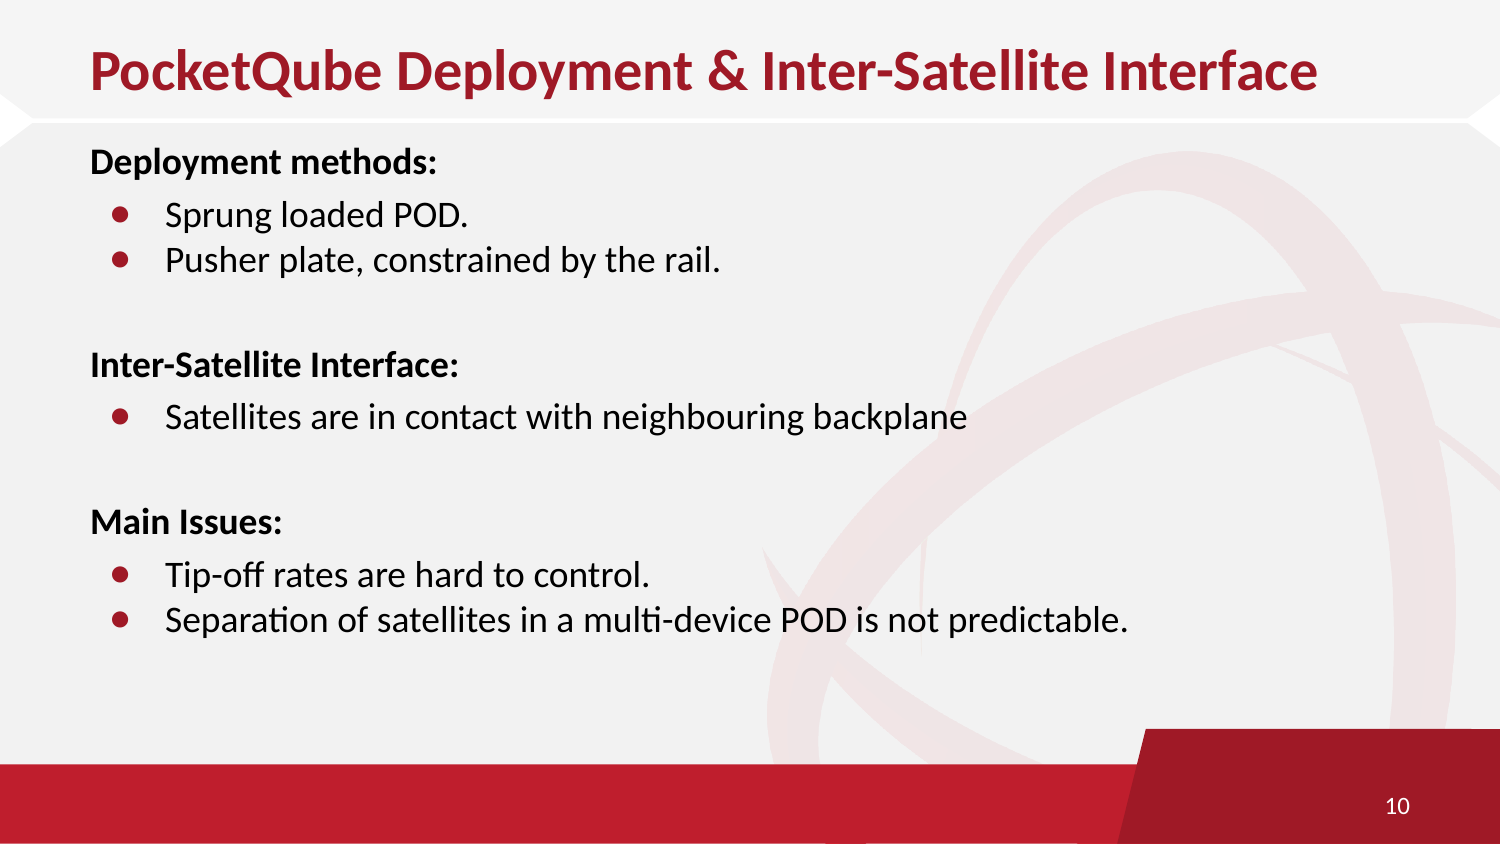

# PocketQube Deployment & Inter-Satellite Interface
Deployment methods:
Sprung loaded POD.
Pusher plate, constrained by the rail.
Inter-Satellite Interface:
Satellites are in contact with neighbouring backplane
Main Issues:
Tip-off rates are hard to control.
Separation of satellites in a multi-device POD is not predictable.